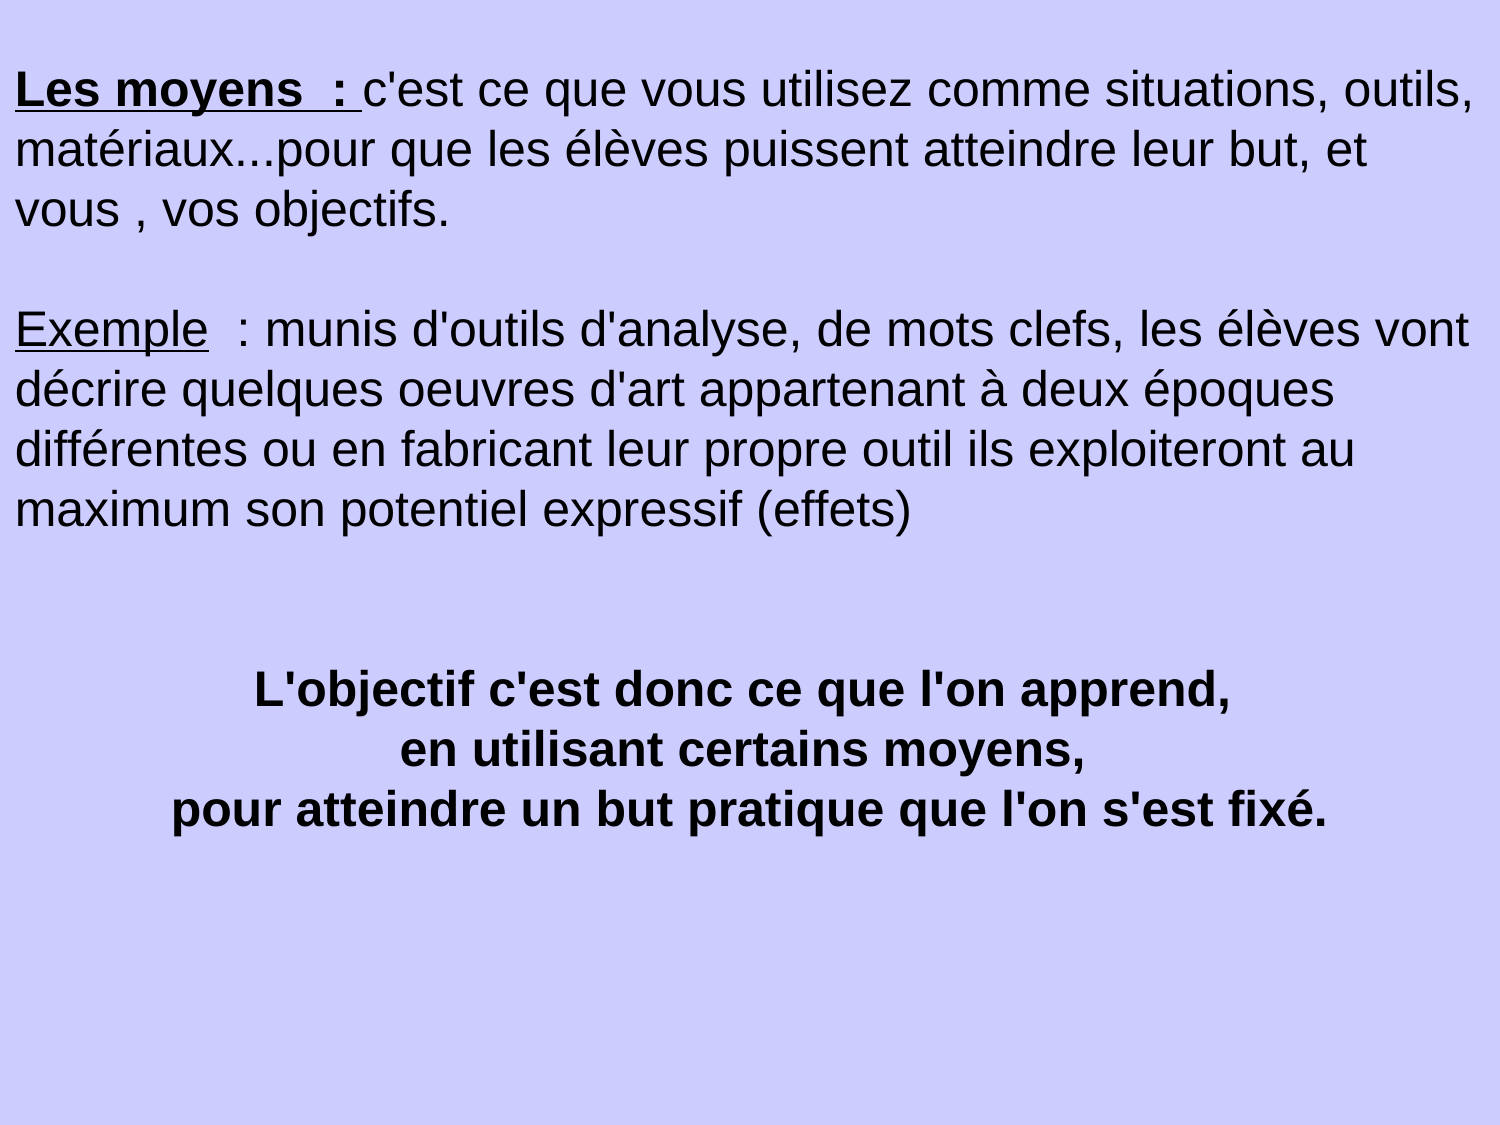

Ne pas confondre objectif, but et moyen  :
Les moyens  : c'est ce que vous utilisez comme situations, outils, matériaux...pour que les élèves puissent atteindre leur but, et vous , vos objectifs.
Exemple  : munis d'outils d'analyse, de mots clefs, les élèves vont décrire quelques oeuvres d'art appartenant à deux époques différentes ou en fabricant leur propre outil ils exploiteront au maximum son potentiel expressif (effets)
L'objectif c'est donc ce que l'on apprend,
en utilisant certains moyens,
pour atteindre un but pratique que l'on s'est fixé.